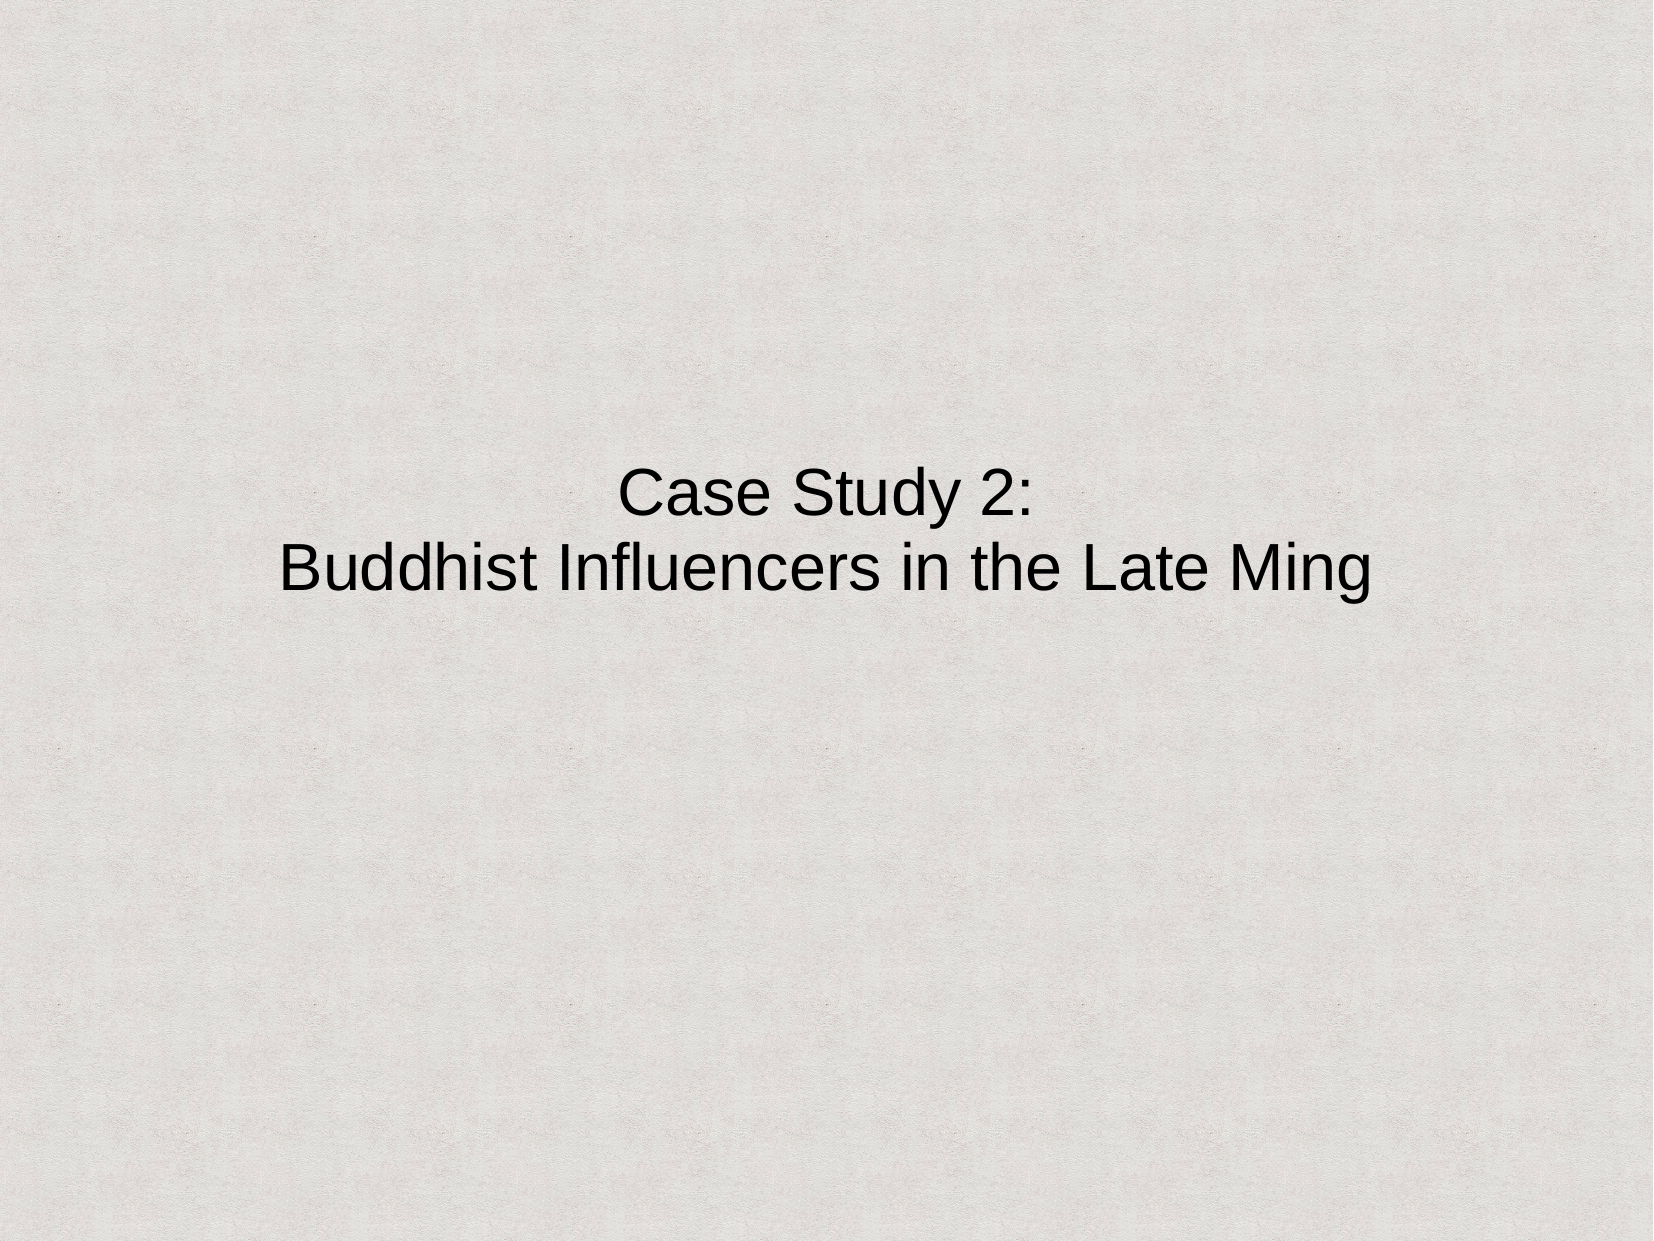

# Case Study 2:
Buddhist Influencers in the Late Ming